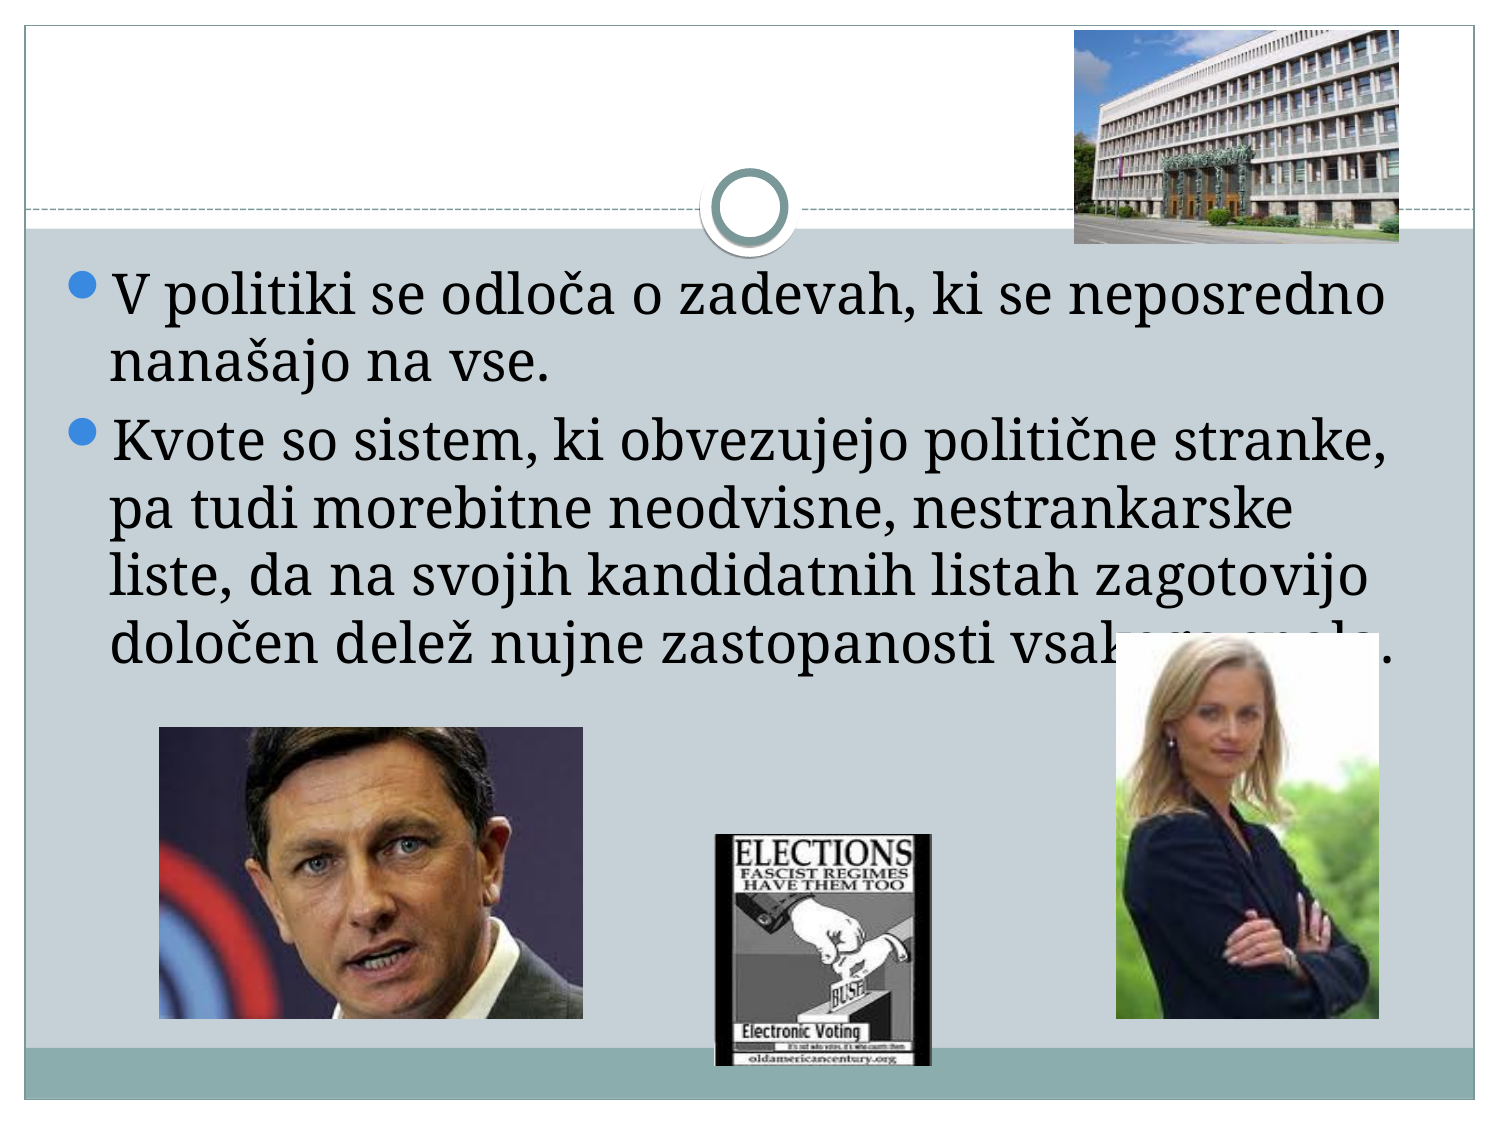

#
V politiki se odloča o zadevah, ki se neposredno nanašajo na vse.
Kvote so sistem, ki obvezujejo politične stranke, pa tudi morebitne neodvisne, nestrankarske liste, da na svojih kandidatnih listah zagotovijo določen delež nujne zastopanosti vsakega spola.